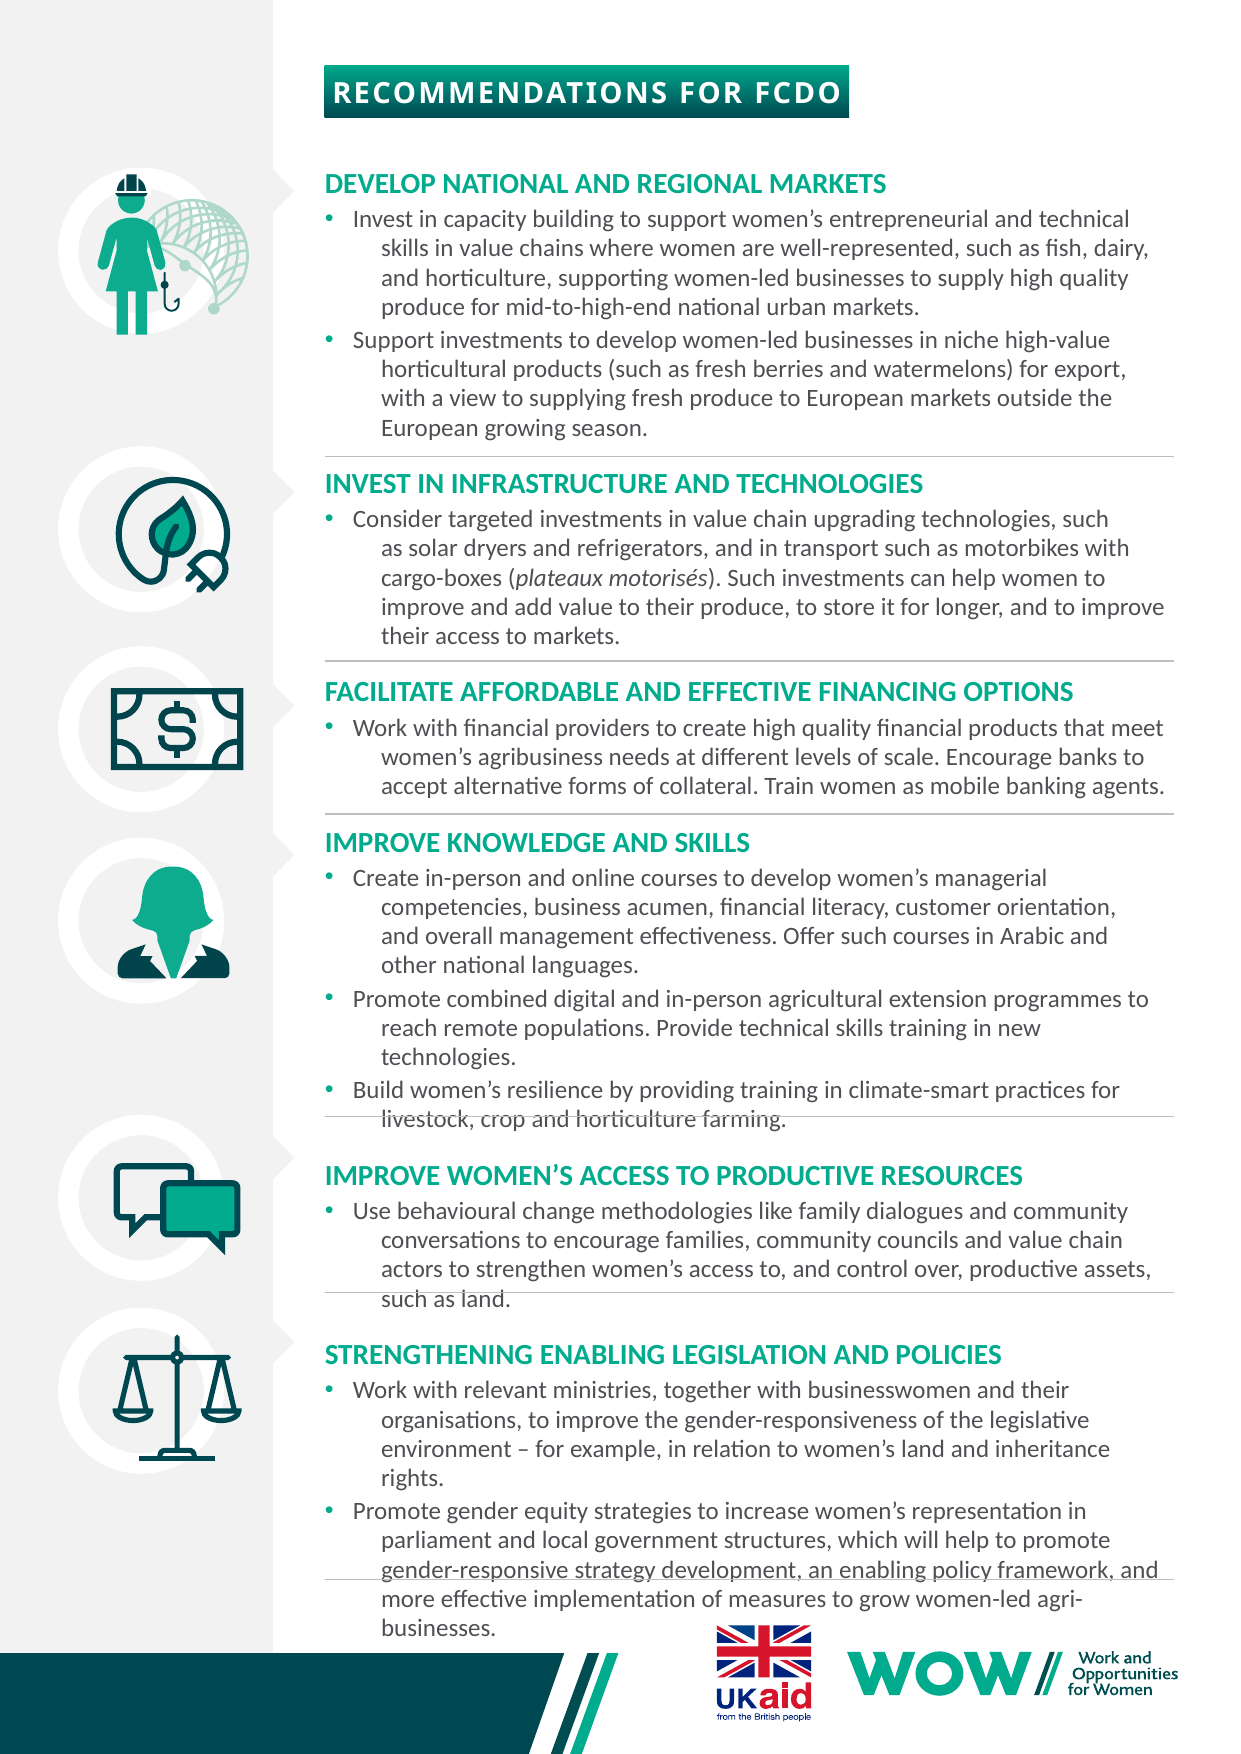

RECOMMENDATIONS FOR FCDO
DEVELOP NATIONAL AND REGIONAL MARKETS
Invest in capacity building to support women’s entrepreneurial and technical skills in value chains where women are well-represented, such as fish, dairy,
and horticulture, supporting women-led businesses to supply high quality produce for mid-to-high-end national urban markets.
Support investments to develop women-led businesses in niche high-value horticultural products (such as fresh berries and watermelons) for export,
with a view to supplying fresh produce to European markets outside the European growing season.
INVEST IN INFRASTRUCTURE AND TECHNOLOGIES
Consider targeted investments in value chain upgrading technologies, such
as solar dryers and refrigerators, and in transport such as motorbikes with
cargo-boxes (plateaux motorisés). Such investments can help women to
improve and add value to their produce, to store it for longer, and to improve their access to markets.
FACILITATE AFFORDABLE AND EFFECTIVE FINANCING OPTIONS
Work with financial providers to create high quality financial products that meet women’s agribusiness needs at different levels of scale. Encourage banks to accept alternative forms of collateral. Train women as mobile banking agents.
IMPROVE KNOWLEDGE AND SKILLS
Create in-person and online courses to develop women’s managerial competencies, business acumen, financial literacy, customer orientation,
and overall management effectiveness. Offer such courses in Arabic and
other national languages.
Promote combined digital and in-person agricultural extension programmes to reach remote populations. Provide technical skills training in new technologies.
Build women’s resilience by providing training in climate-smart practices for livestock, crop and horticulture farming.
IMPROVE WOMEN’S ACCESS TO PRODUCTIVE RESOURCES
Use behavioural change methodologies like family dialogues and community conversations to encourage families, community councils and value chain
actors to strengthen women’s access to, and control over, productive assets, such as land.
STRENGTHENING ENABLING LEGISLATION AND POLICIES
Work with relevant ministries, together with businesswomen and their organisations, to improve the gender-responsiveness of the legislative environment – for example, in relation to women’s land and inheritance rights.
Promote gender equity strategies to increase women’s representation in parliament and local government structures, which will help to promote gender-responsive strategy development, an enabling policy framework, and more effective implementation of measures to grow women-led agri-businesses.